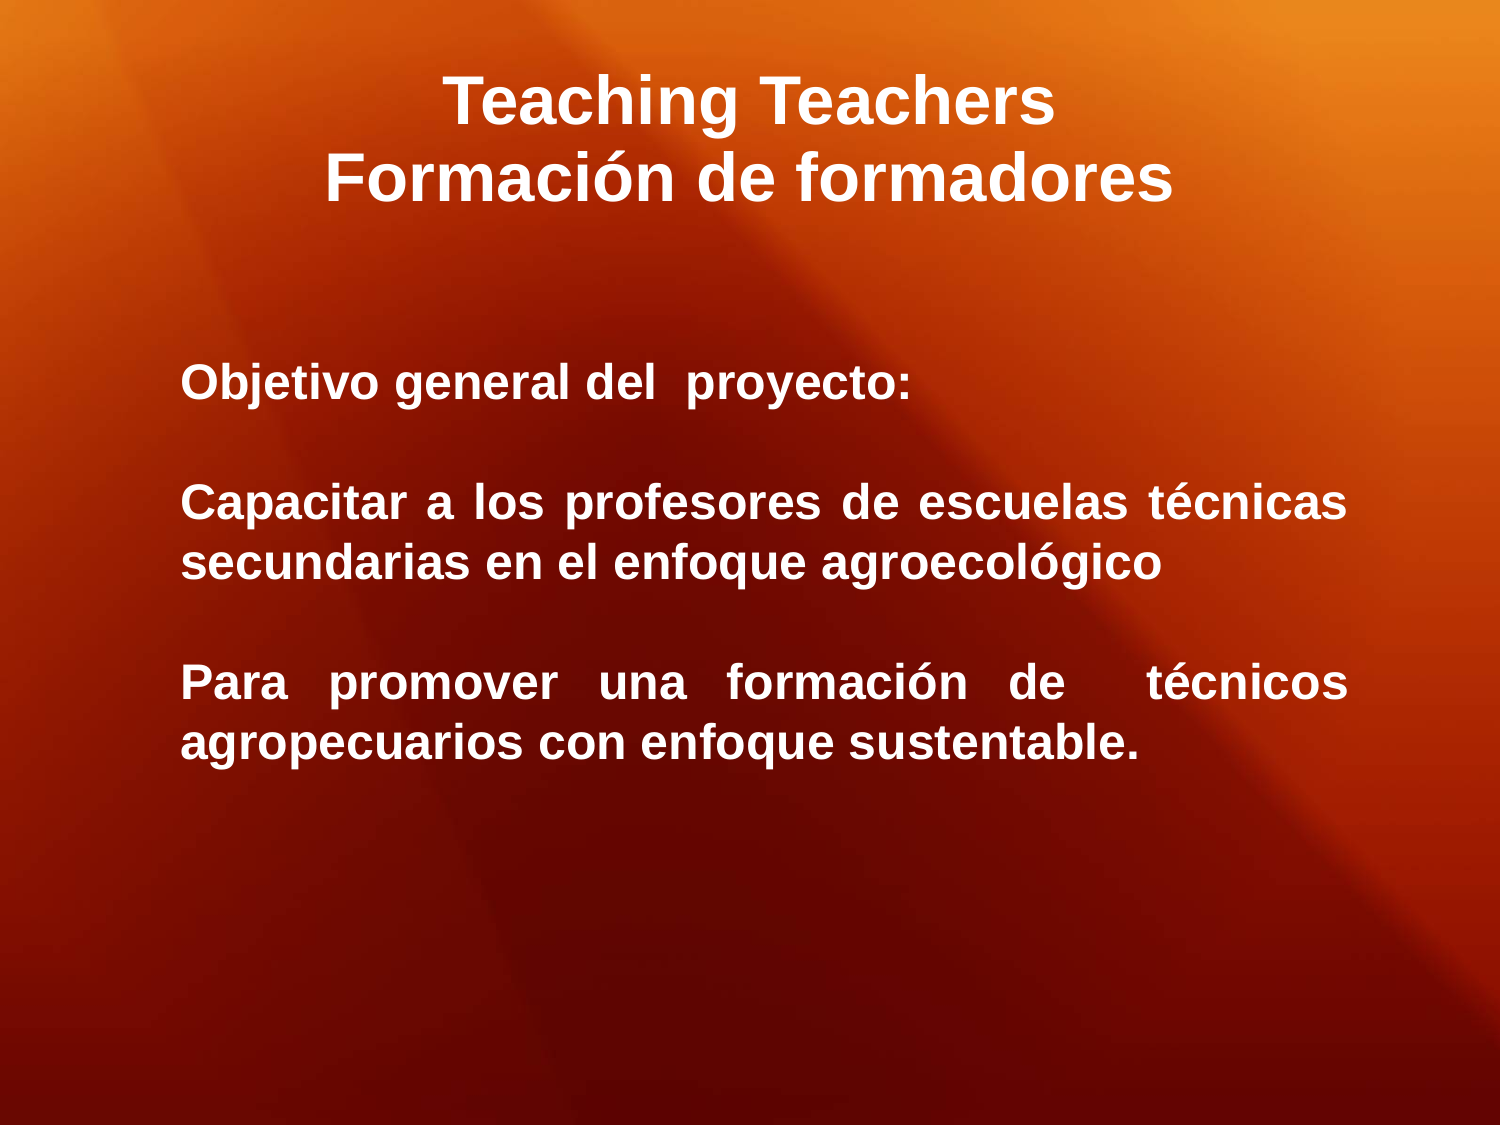

# Teaching Teachers Formación de formadores
Objetivo general del proyecto:
Capacitar a los profesores de escuelas técnicas secundarias en el enfoque agroecológico
Para promover una formación de técnicos agropecuarios con enfoque sustentable.